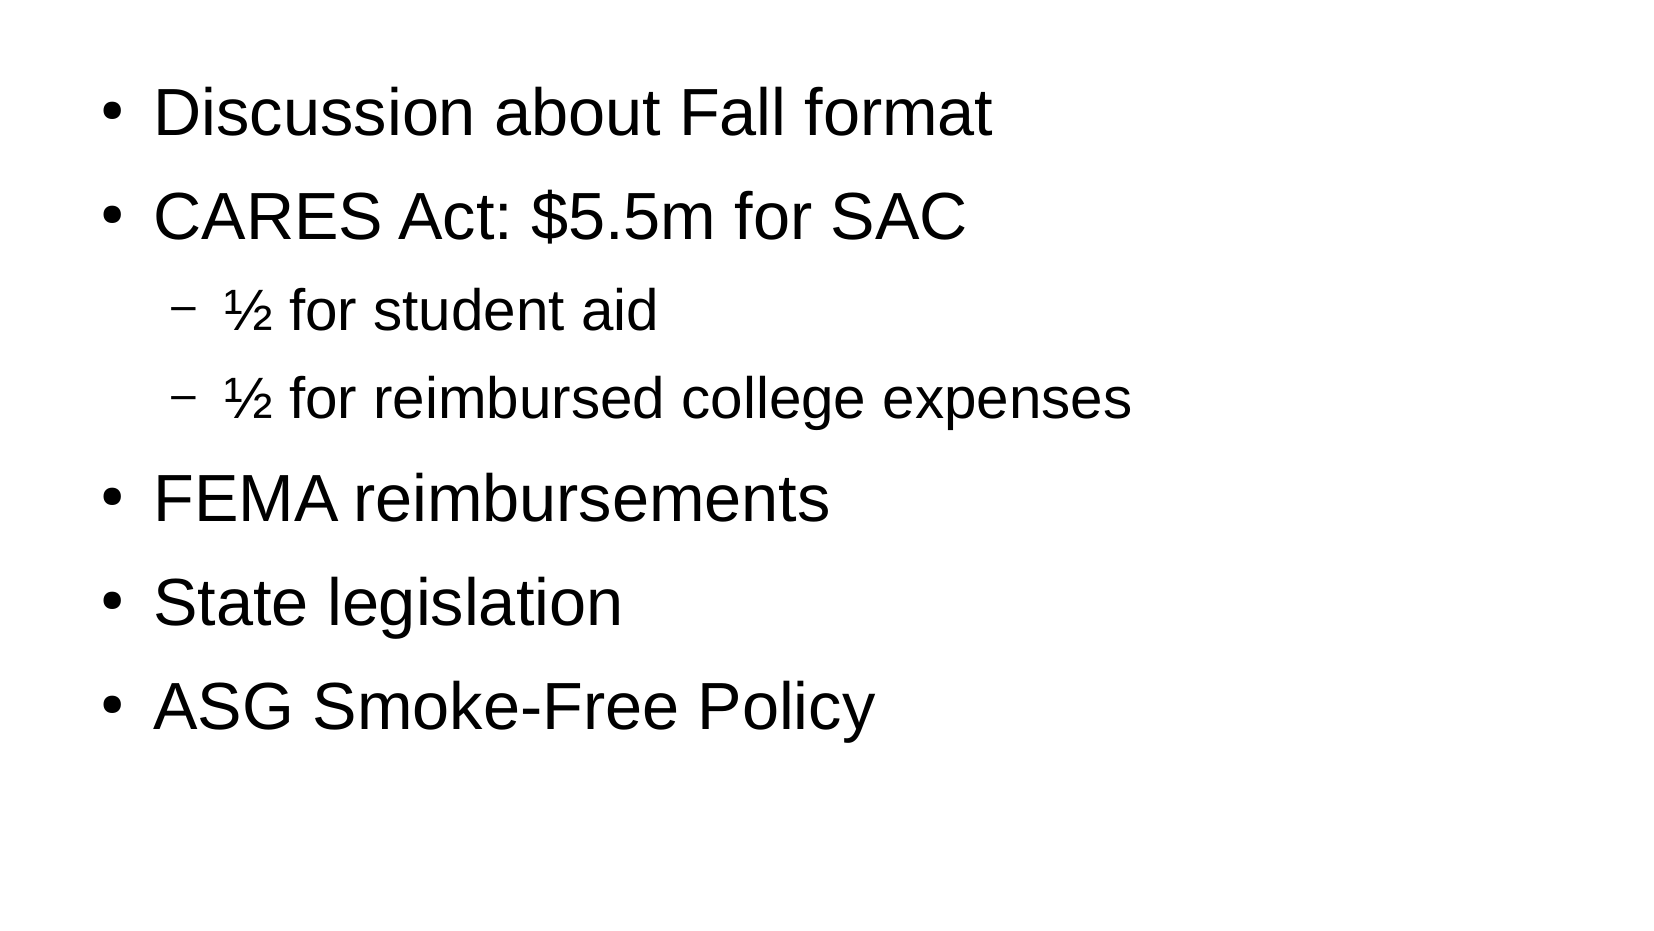

# Discussion about Fall format
CARES Act: $5.5m for SAC
½ for student aid
½ for reimbursed college expenses
FEMA reimbursements
State legislation
ASG Smoke-Free Policy